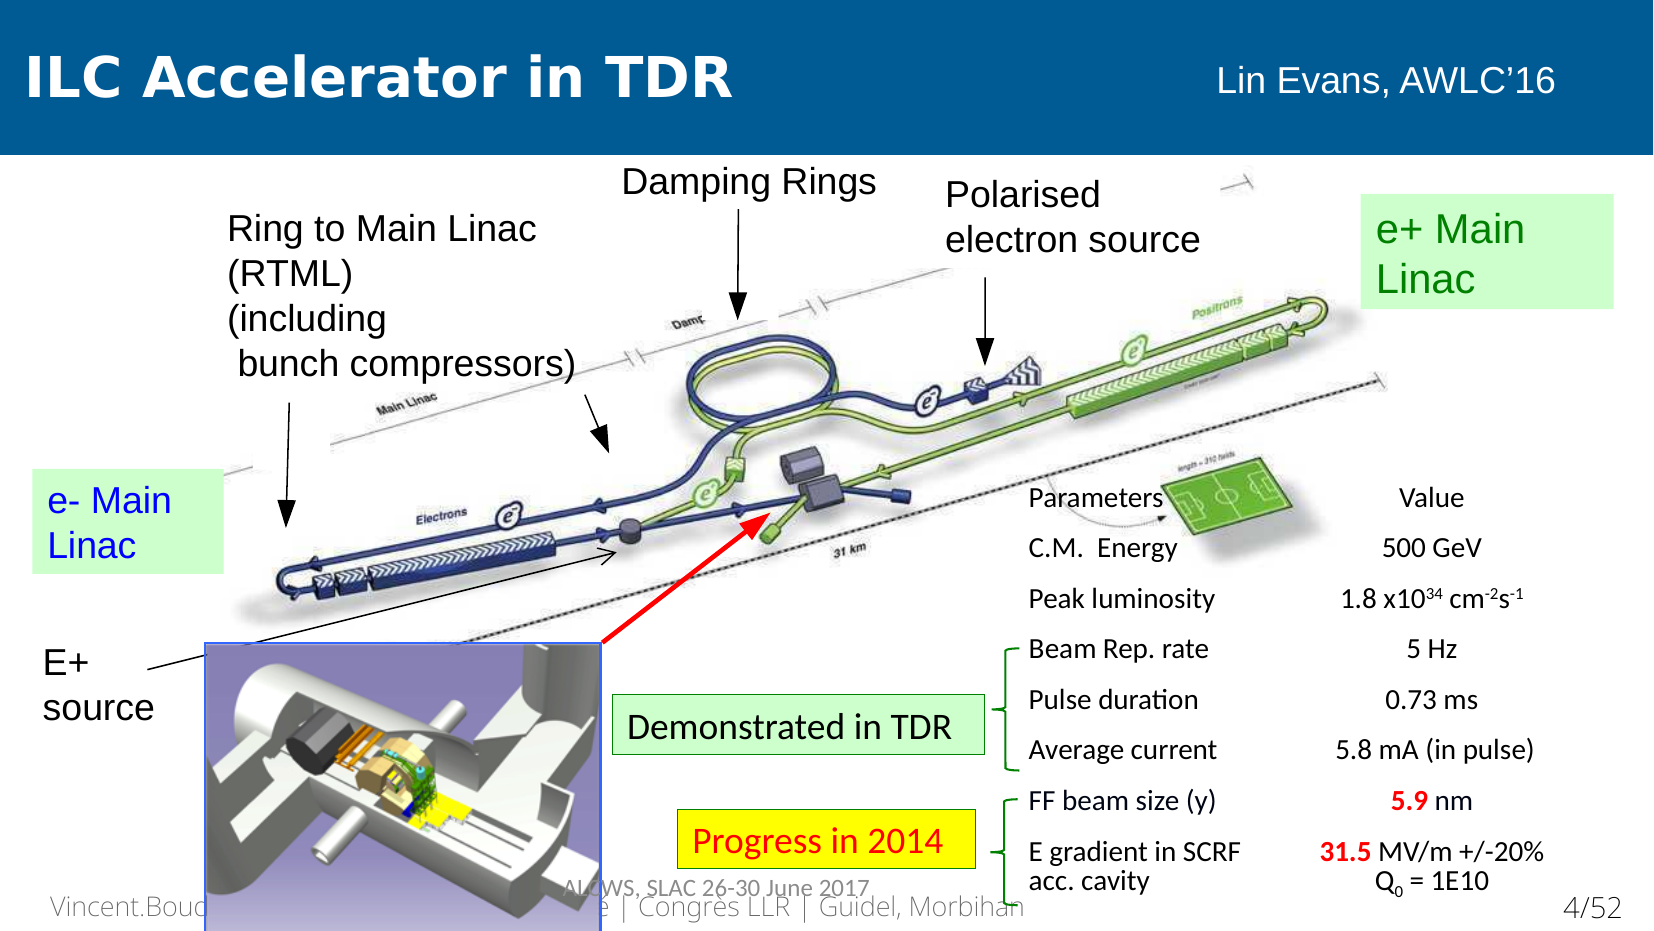

# ILC Accelerator in TDR
Lin Evans, AWLC’16
Damping Rings
Polarised electron source
e+ Main Linac
Ring to Main Linac (RTML)
(including
 bunch compressors)
e- Main Linac
| Parameters | Value |
| --- | --- |
| C.M. Energy | 500 GeV |
| Peak luminosity | 1.8 x1034 cm-2s-1 |
| Beam Rep. rate | 5 Hz |
| Pulse duration | 0.73 ms |
| Average current | 5.8 mA (in pulse) |
| FF beam size (y) | 5.9 nm |
| E gradient in SCRF acc. cavity | 31.5 MV/m +/-20% Q0 = 1E10 |
E+ source
Demonstrated in TDR
Progress in 2014
ALCWS, SLAC 26-30 June 2017
et si l'ILC est décidé | Congrès LLR | Guidel, Morbihan
4